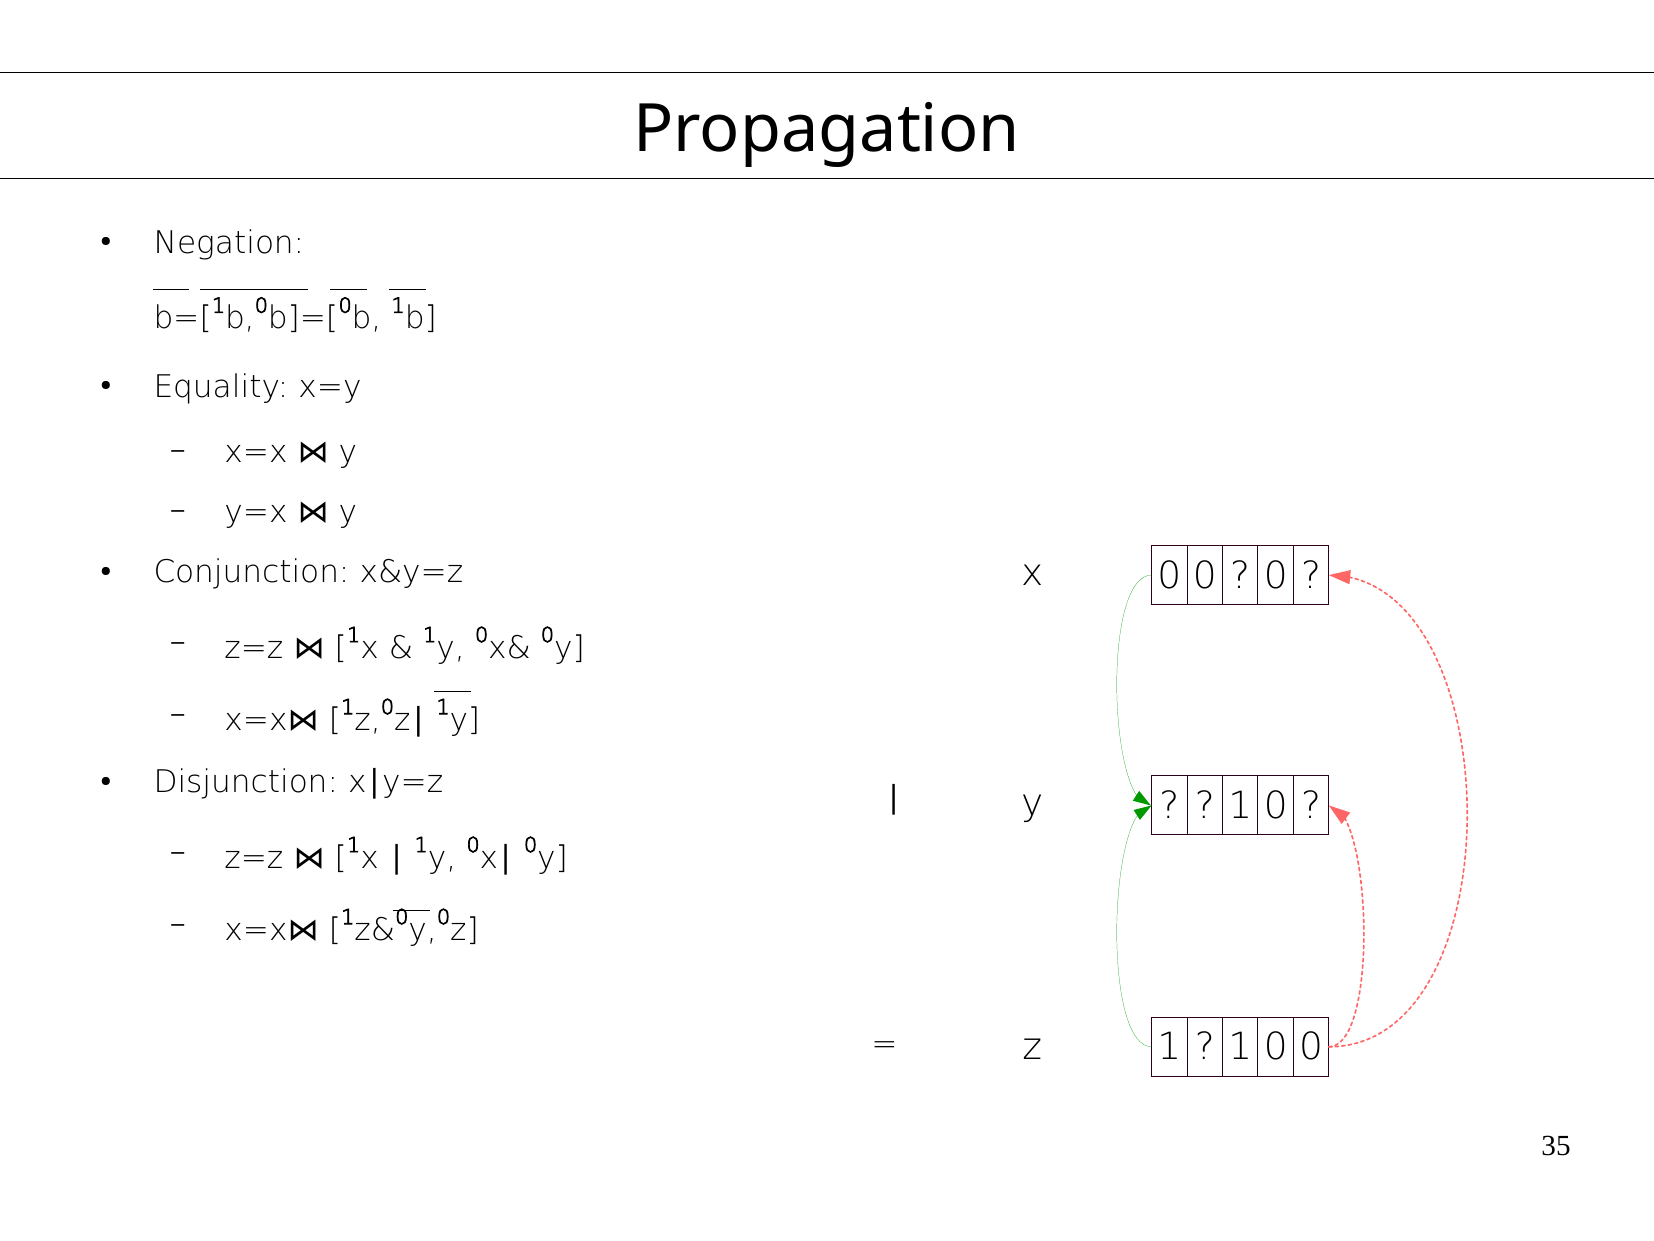

Propagation
# Negation:
b=[1b,0b]=[0b, 1b]
Equality: x=y
x=x ⋈ y
y=x ⋈ y
Conjunction: x&y=z
z=z ⋈ [1x & 1y, 0x& 0y]
x=x⋈ [1z,0z∣ 1y]
Disjunction: x∣y=z
z=z ⋈ [1x ∣ 1y, 0x∣ 0y]
x=x⋈ [1z&0y,0z]
x
0
0
?
0
?
y
?
?
1
0
?
∣
1
?
1
0
0
z
=
35